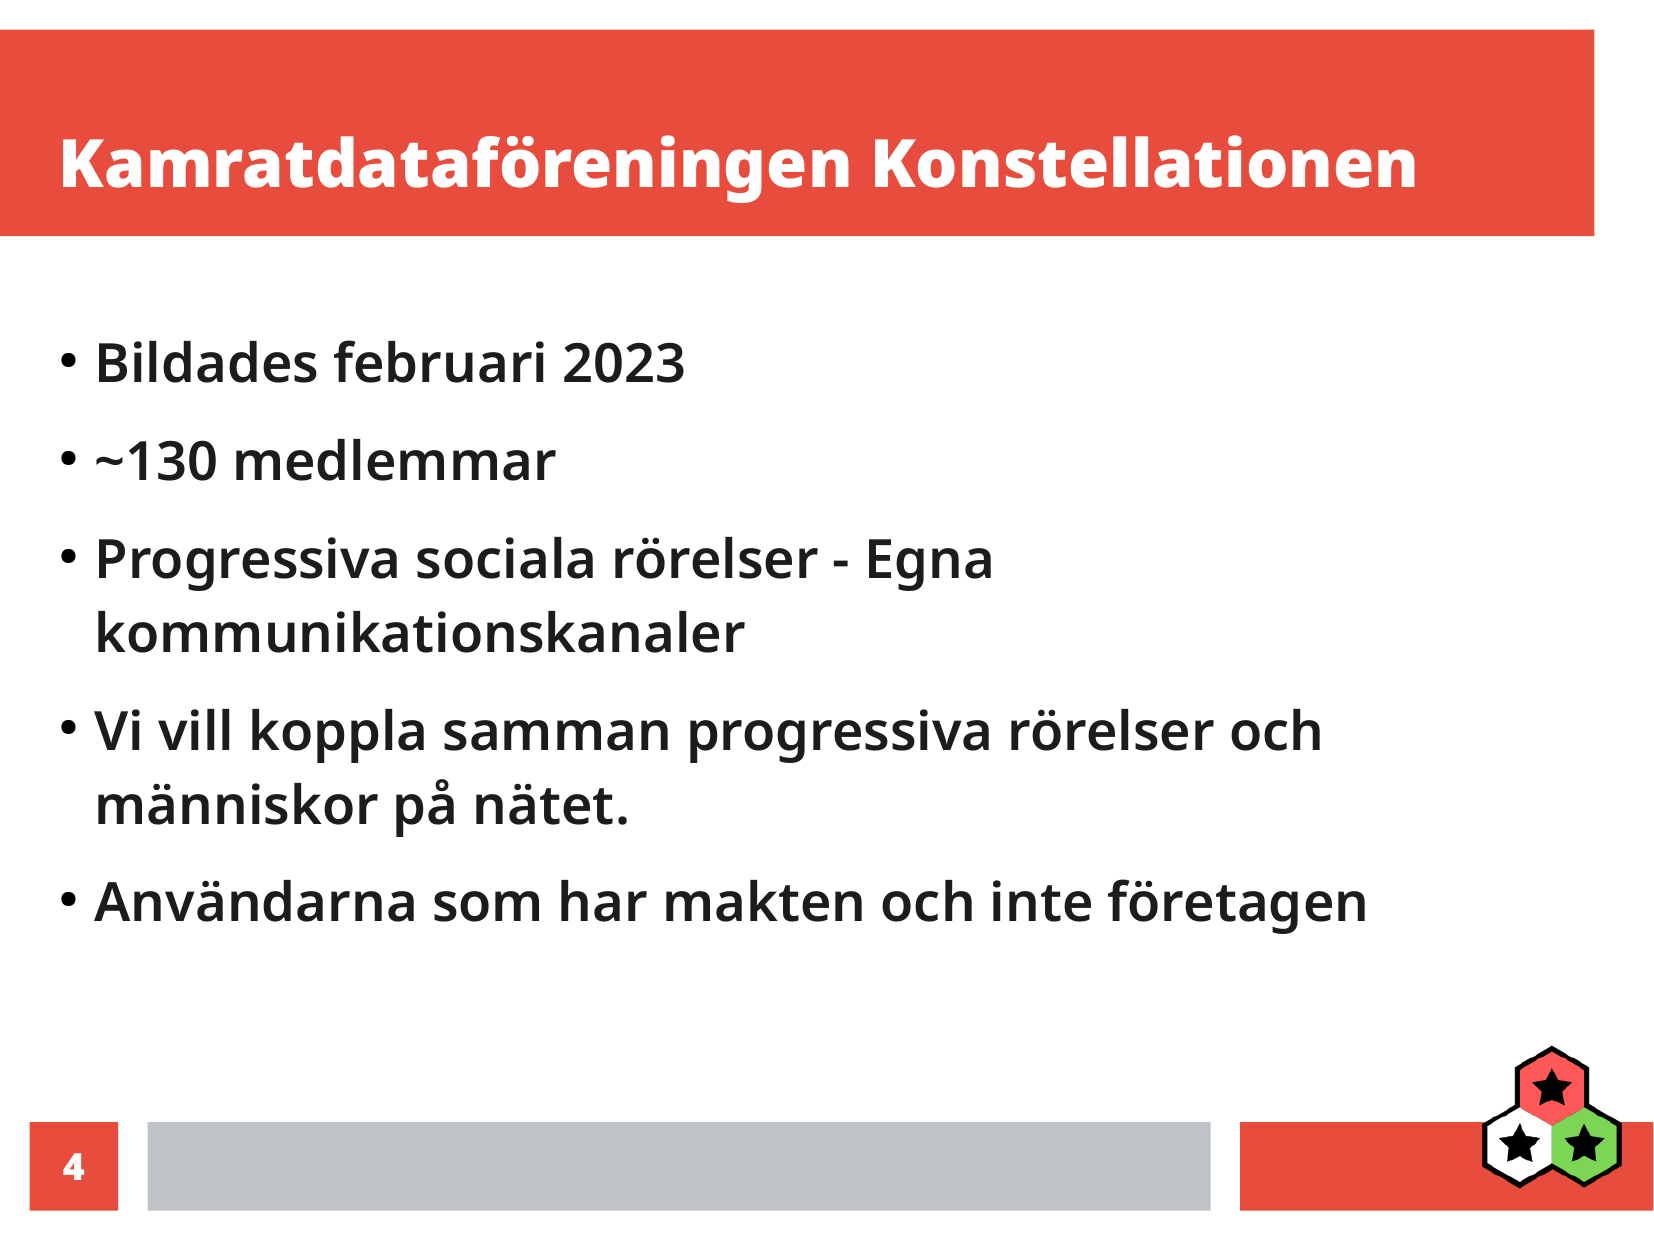

# Kamratdataföreningen Konstellationen
Bildades februari 2023
~130 medlemmar
Progressiva sociala rörelser - Egna kommunikationskanaler
Vi vill koppla samman progressiva rörelser och människor på nätet.
Användarna som har makten och inte företagen
4